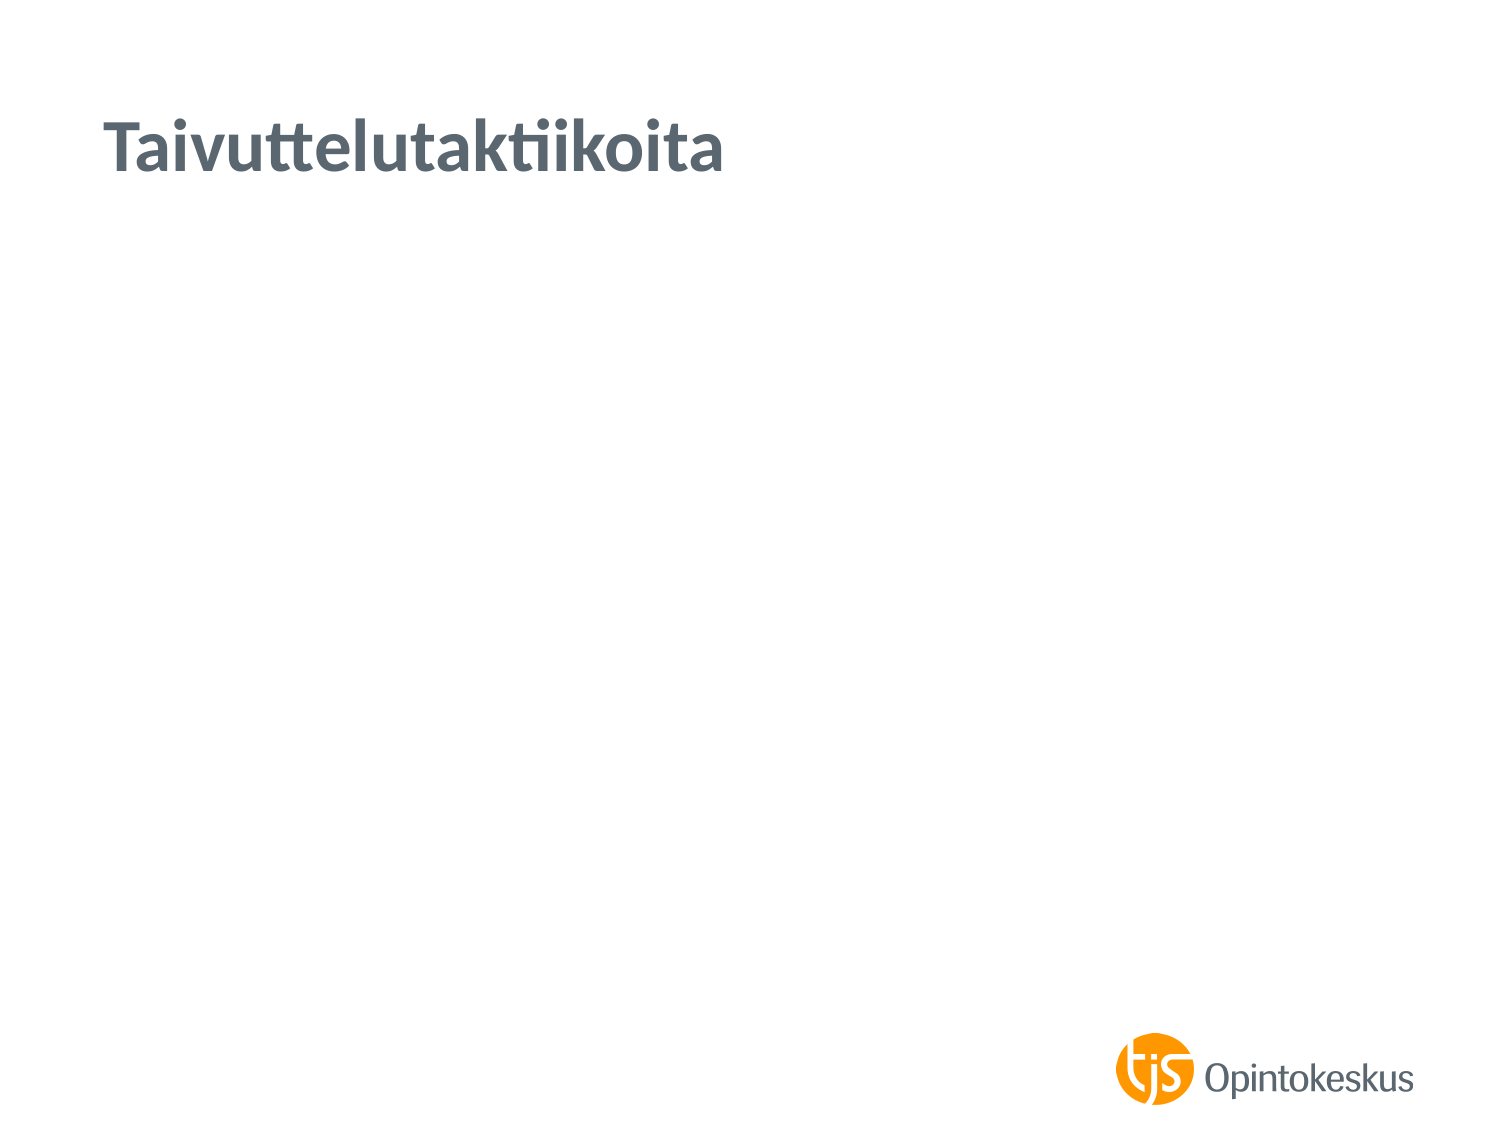

# Taivuttelutaktiikoita
Lopputuloksen kuvaaminen, mikä saattaa sisältää myös varauksen ongelman siirtämisestä korkeammalle tasolle.
Käytännön ratkaisun esittäminen helpottaa empivää vastapuolta.
Kohtelias pyyntö, jossa osoitetaan myös kunnioitusta toista kohtaan.
Henkilökohtainen vetoomus, joka nojaa luottamukseen, kunnioitukseen, jaksamiseen yms.